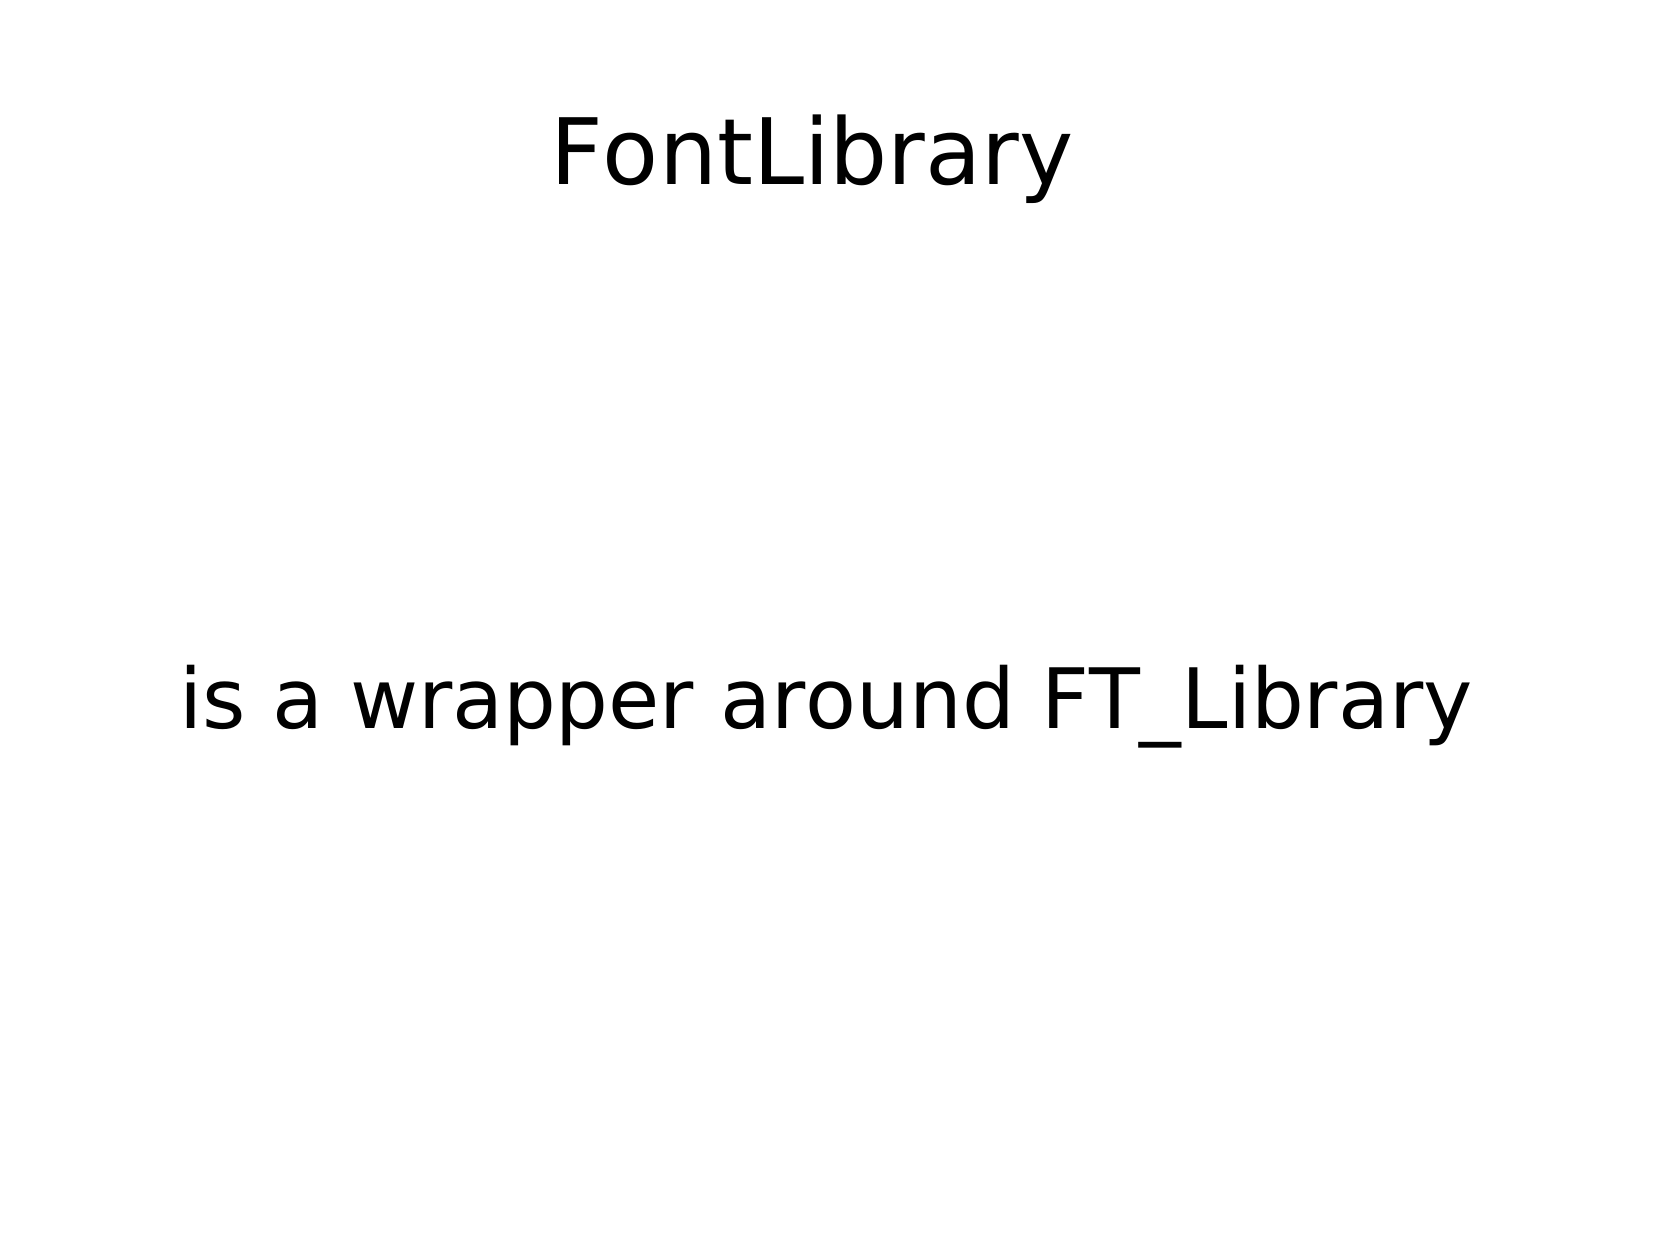

# FontLibrary
is a wrapper around FT_Library